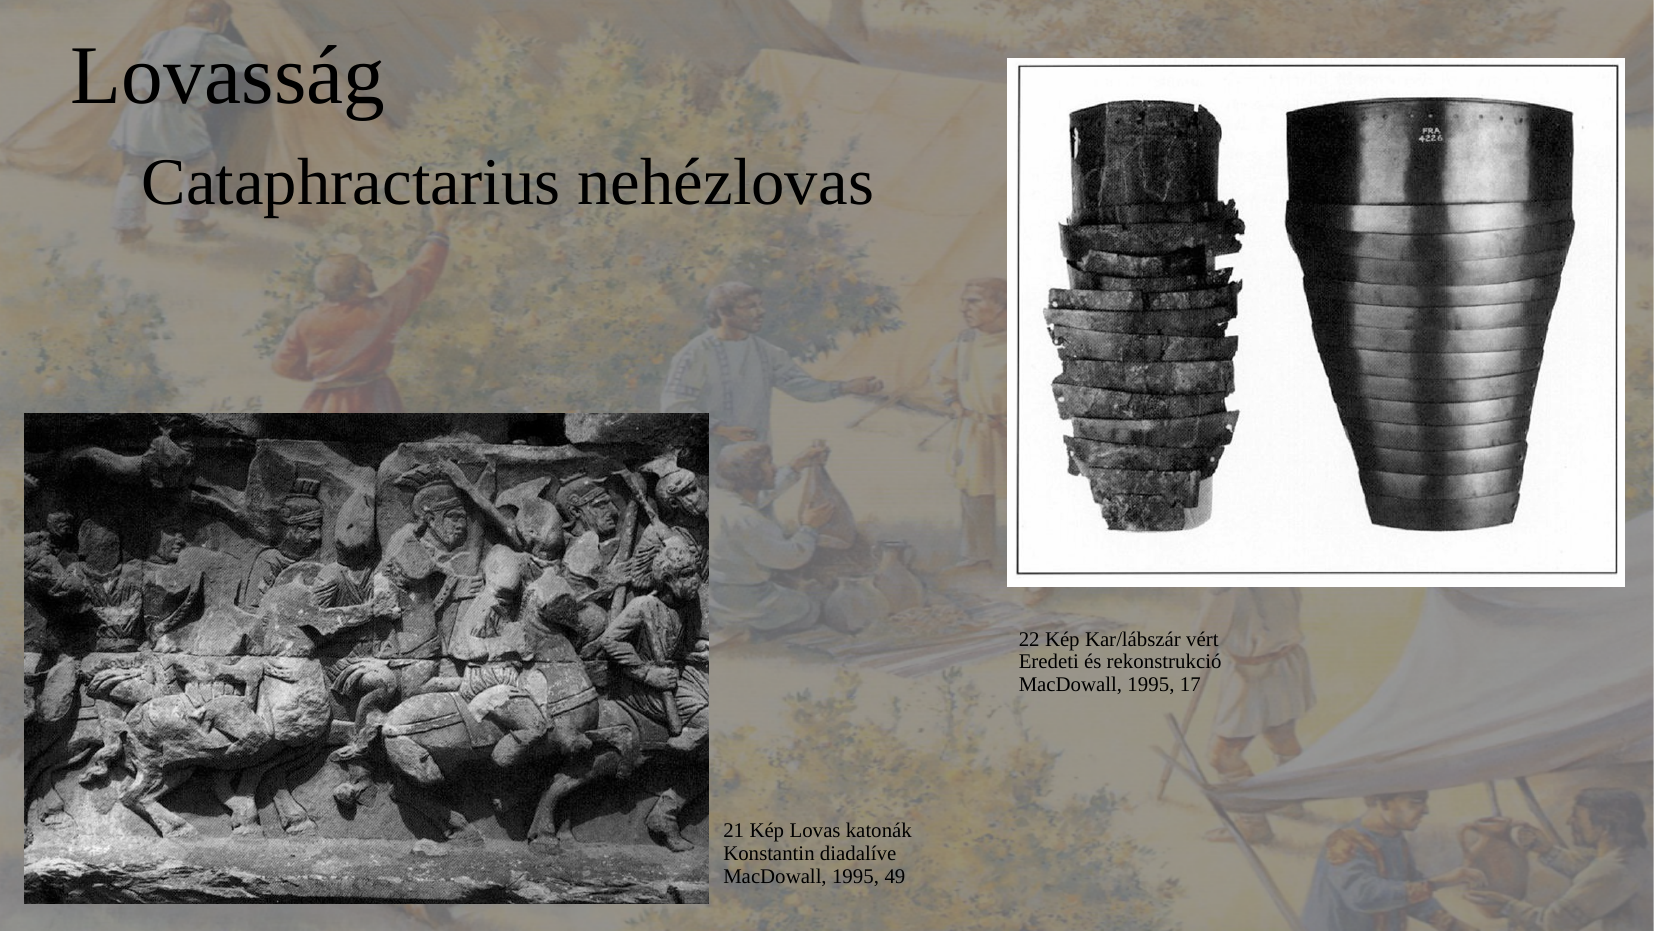

# Lovasság
Cataphractarius nehézlovas
22 Kép Kar/lábszár vért
Eredeti és rekonstrukció
MacDowall, 1995, 17
21 Kép Lovas katonák
Konstantin diadalíve
MacDowall, 1995, 49